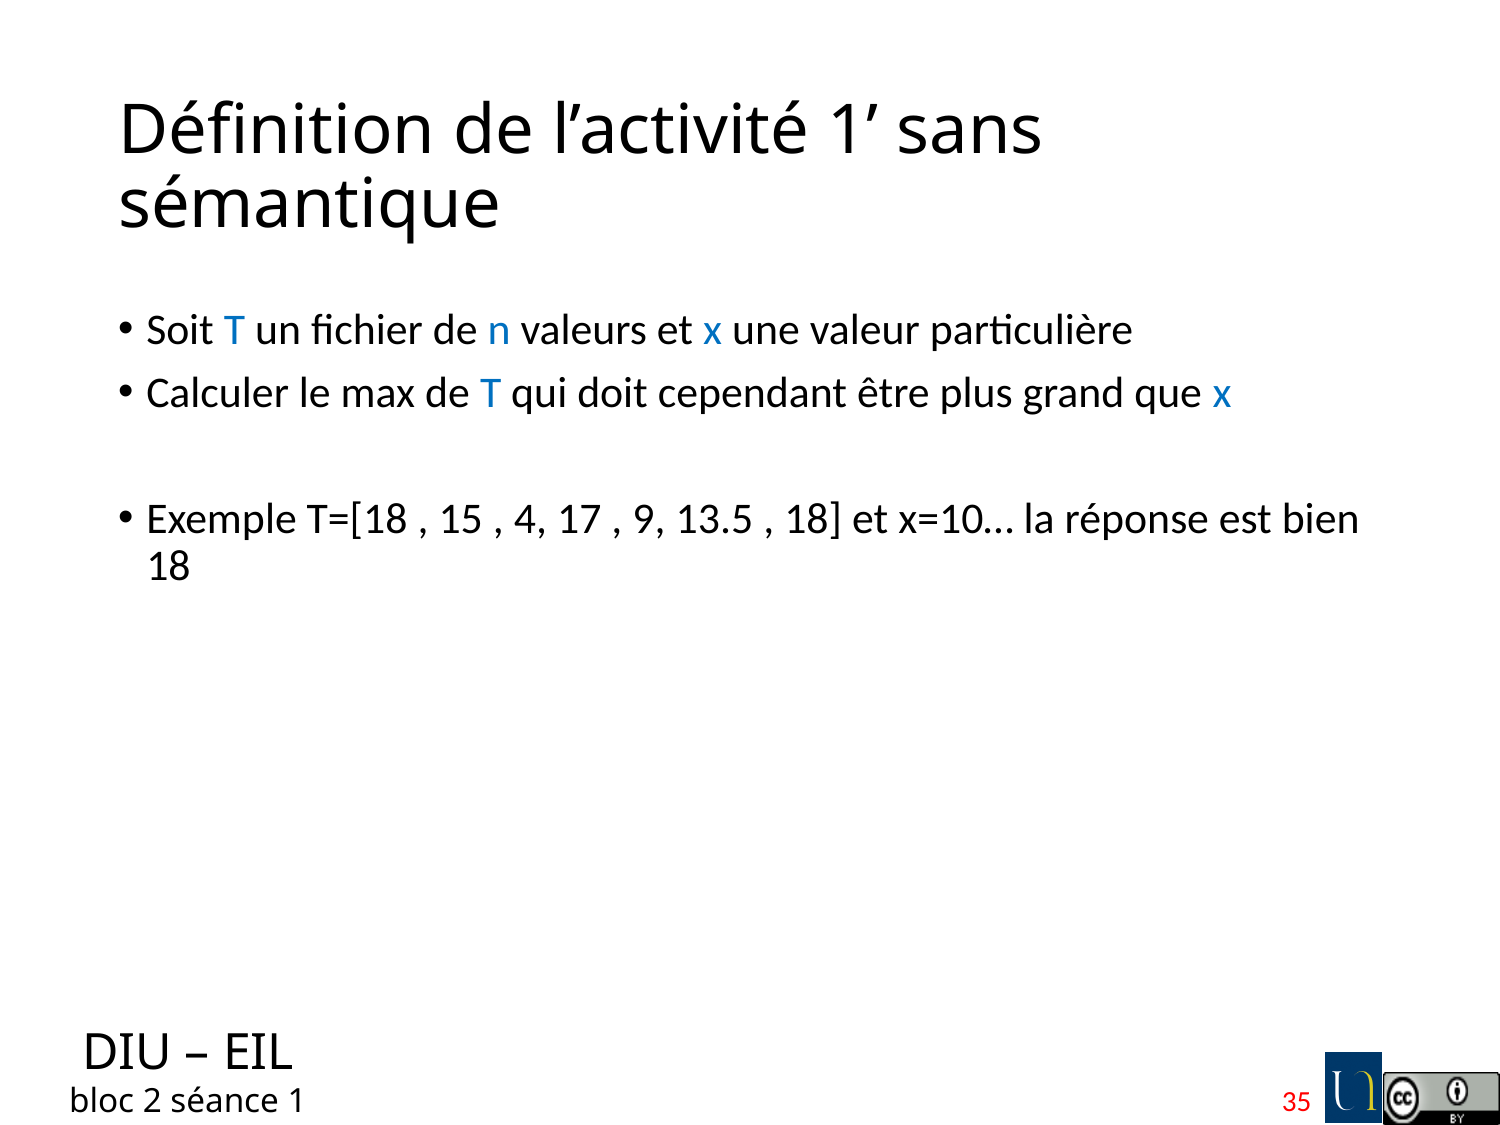

# Définition de l’activité 1’ sans sémantique
Soit T un fichier de n valeurs et x une valeur particulière
Calculer le max de T qui doit cependant être plus grand que x
Exemple T=[18 , 15 , 4, 17 , 9, 13.5 , 18] et x=10… la réponse est bien 18